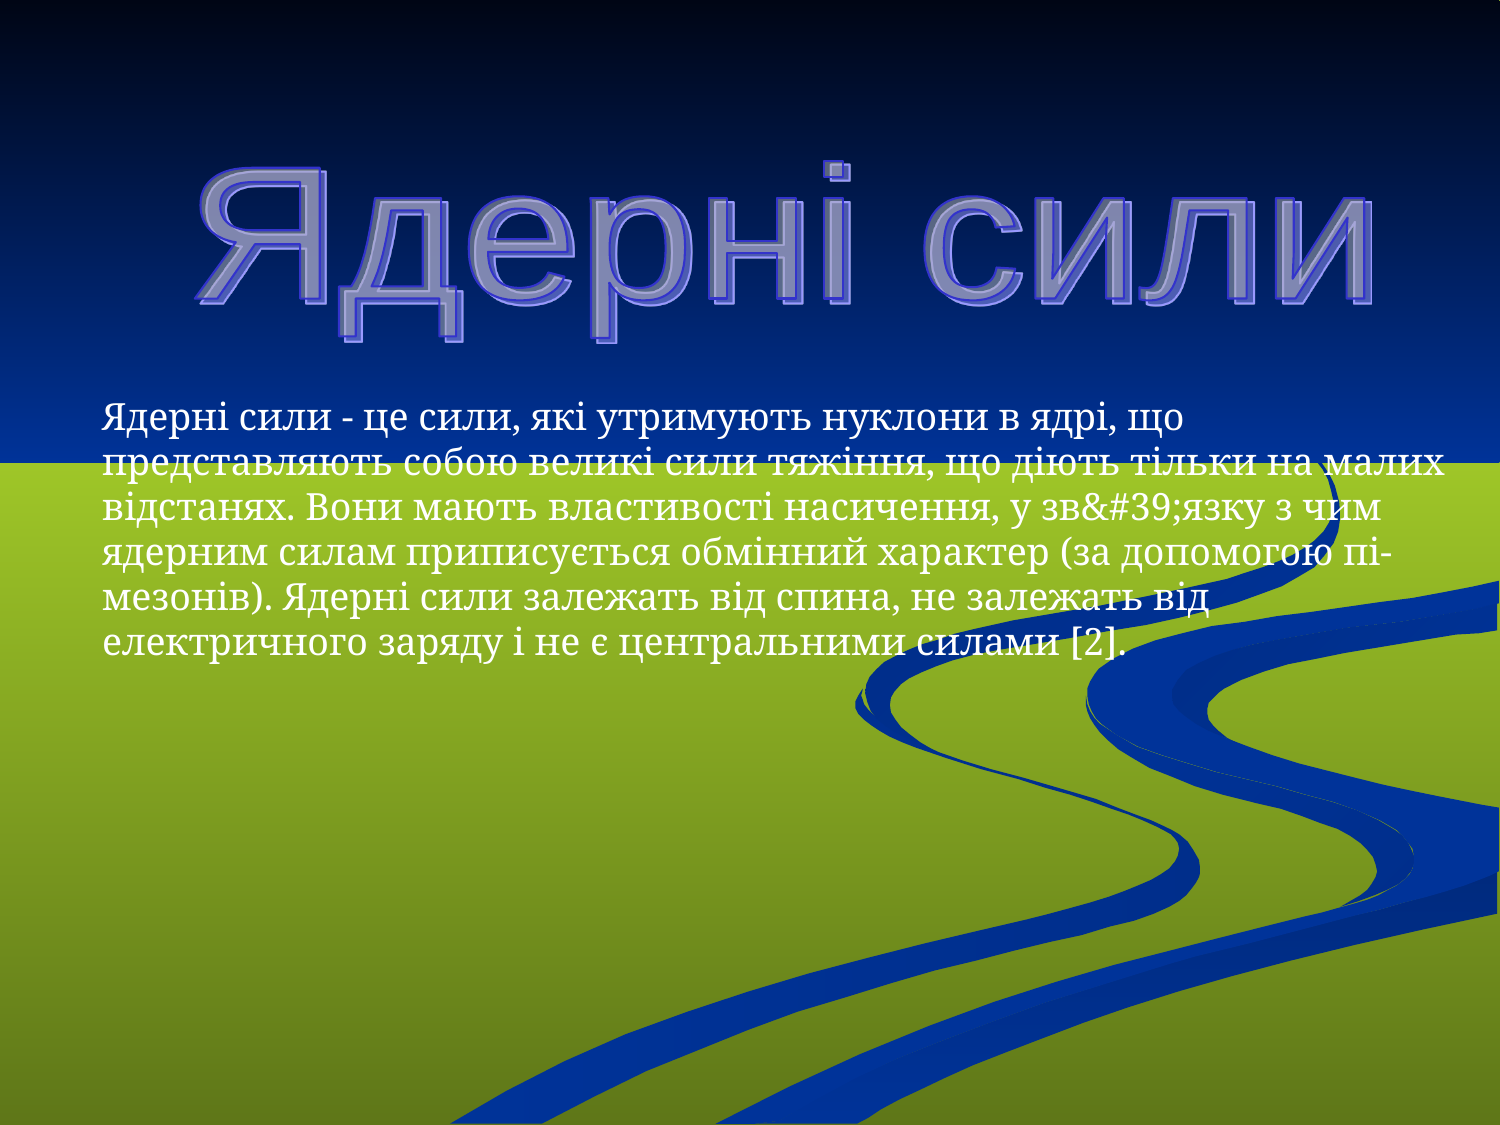

Ядерні сили
Ядерні сили - це сили, які утримують нуклони в ядрі, що представляють собою великі сили тяжіння, що діють тільки на малих відстанях. Вони мають властивості насичення, у зв&#39;язку з чим ядерним силам приписується обмінний характер (за допомогою пі-мезонів). Ядерні сили залежать від спина, не залежать від електричного заряду і не є центральними силами [2].